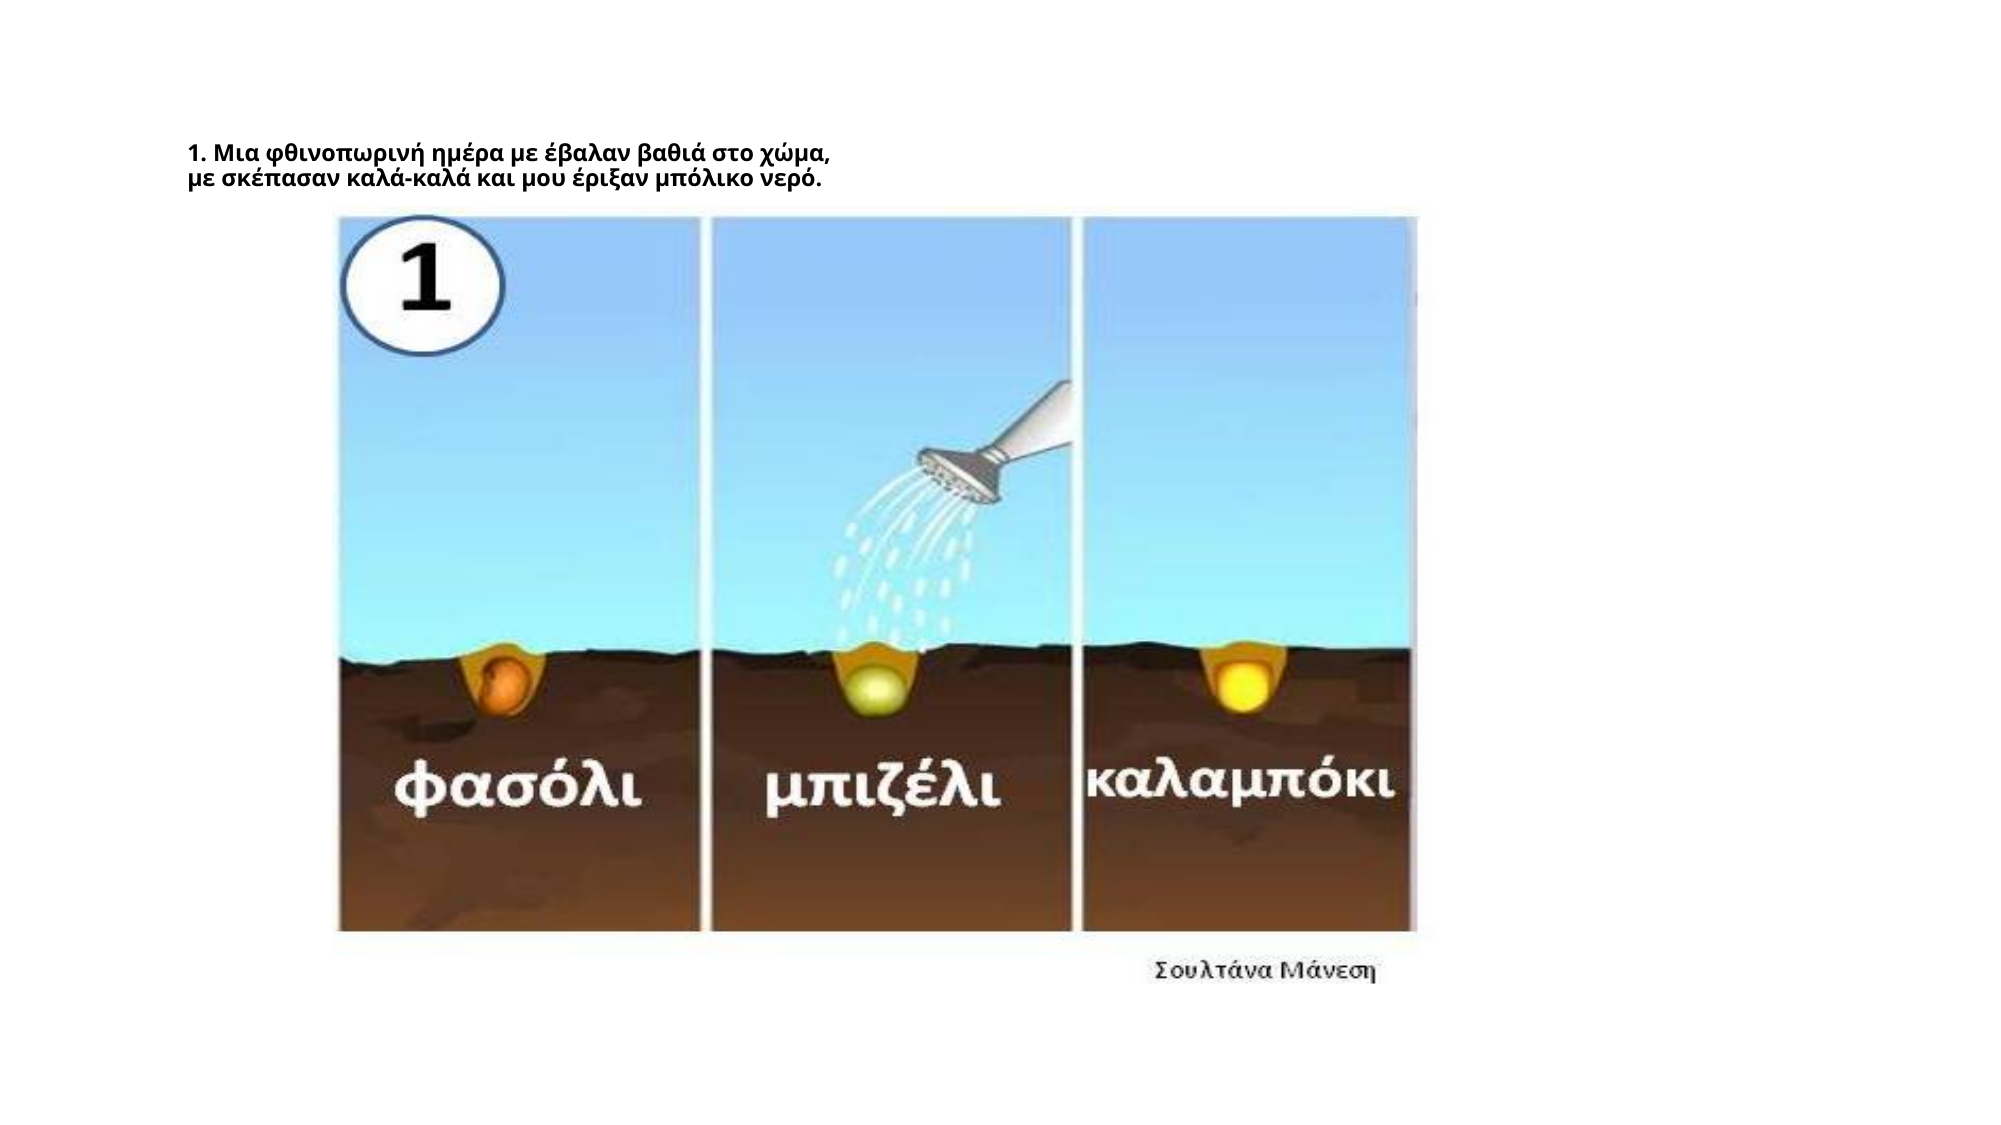

# 1. Μια φθινοπωρινή ημέρα με έβαλαν βαθιά στο χώμα, με σκέπασαν καλά-καλά και μου έριξαν μπόλικο νερό.